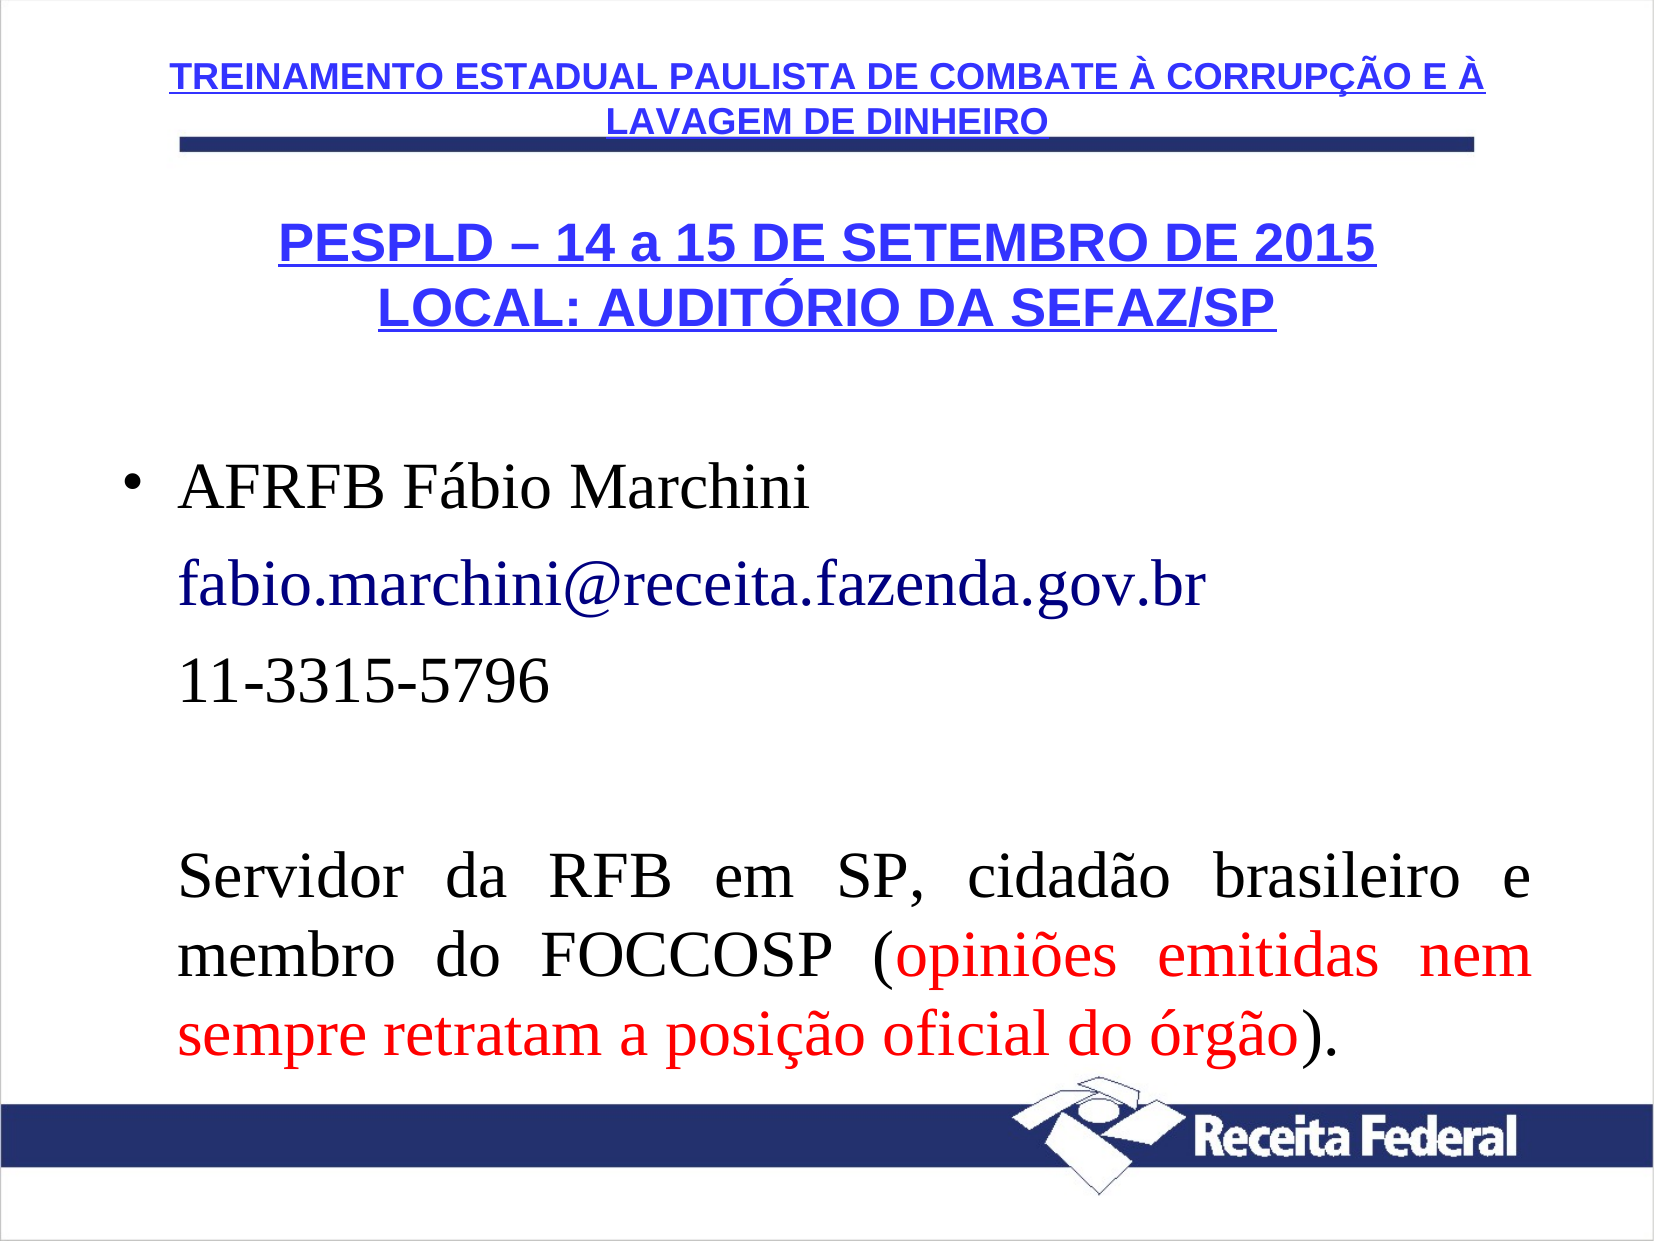

# TREINAMENTO ESTADUAL PAULISTA DE COMBATE À CORRUPÇÃO E À LAVAGEM DE DINHEIRO PESPLD – 14 a 15 DE SETEMBRO DE 2015 LOCAL: AUDITÓRIO DA SEFAZ/SP
AFRFB Fábio Marchini
fabio.marchini@receita.fazenda.gov.br
11-3315-5796
Servidor da RFB em SP, cidadão brasileiro e membro do FOCCOSP (opiniões emitidas nem sempre retratam a posição oficial do órgão).